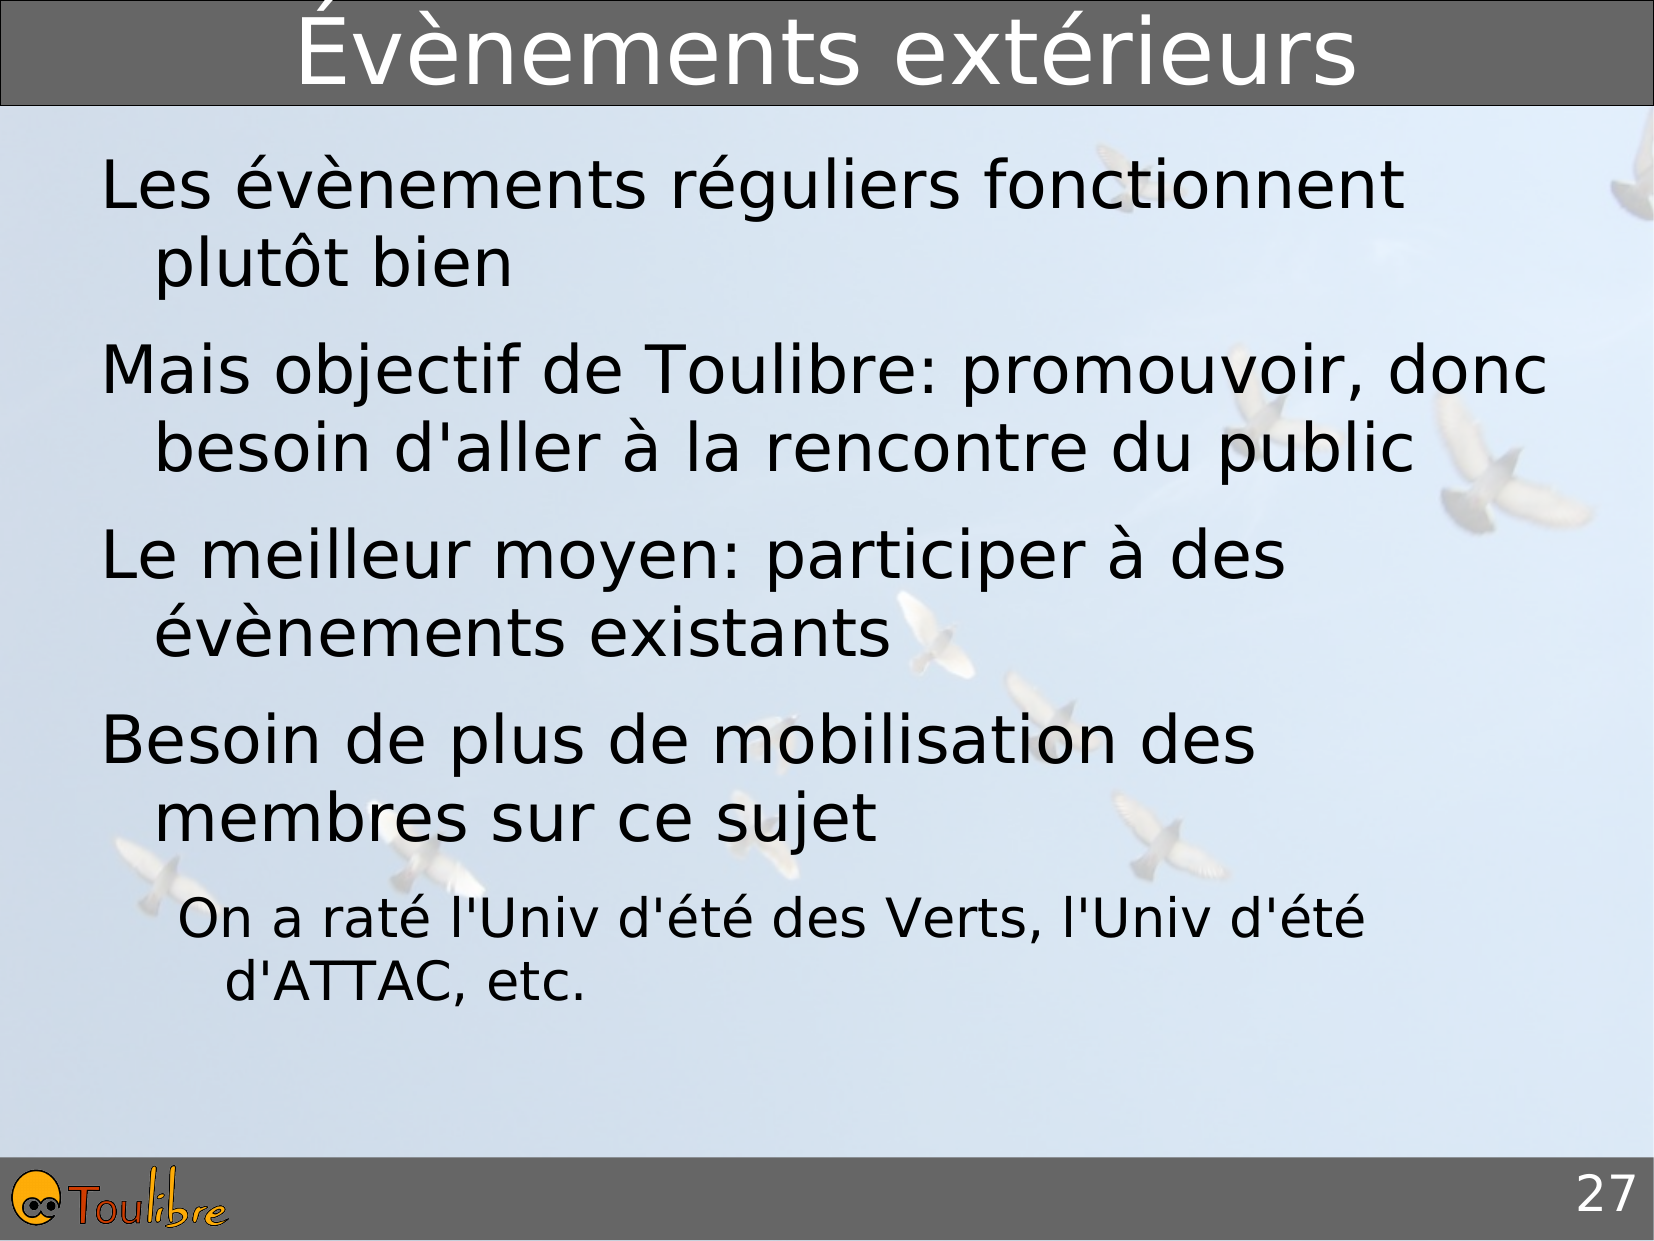

# Évènements extérieurs
Les évènements réguliers fonctionnent plutôt bien
Mais objectif de Toulibre: promouvoir, donc besoin d'aller à la rencontre du public
Le meilleur moyen: participer à des évènements existants
Besoin de plus de mobilisation des membres sur ce sujet
On a raté l'Univ d'été des Verts, l'Univ d'été d'ATTAC, etc.